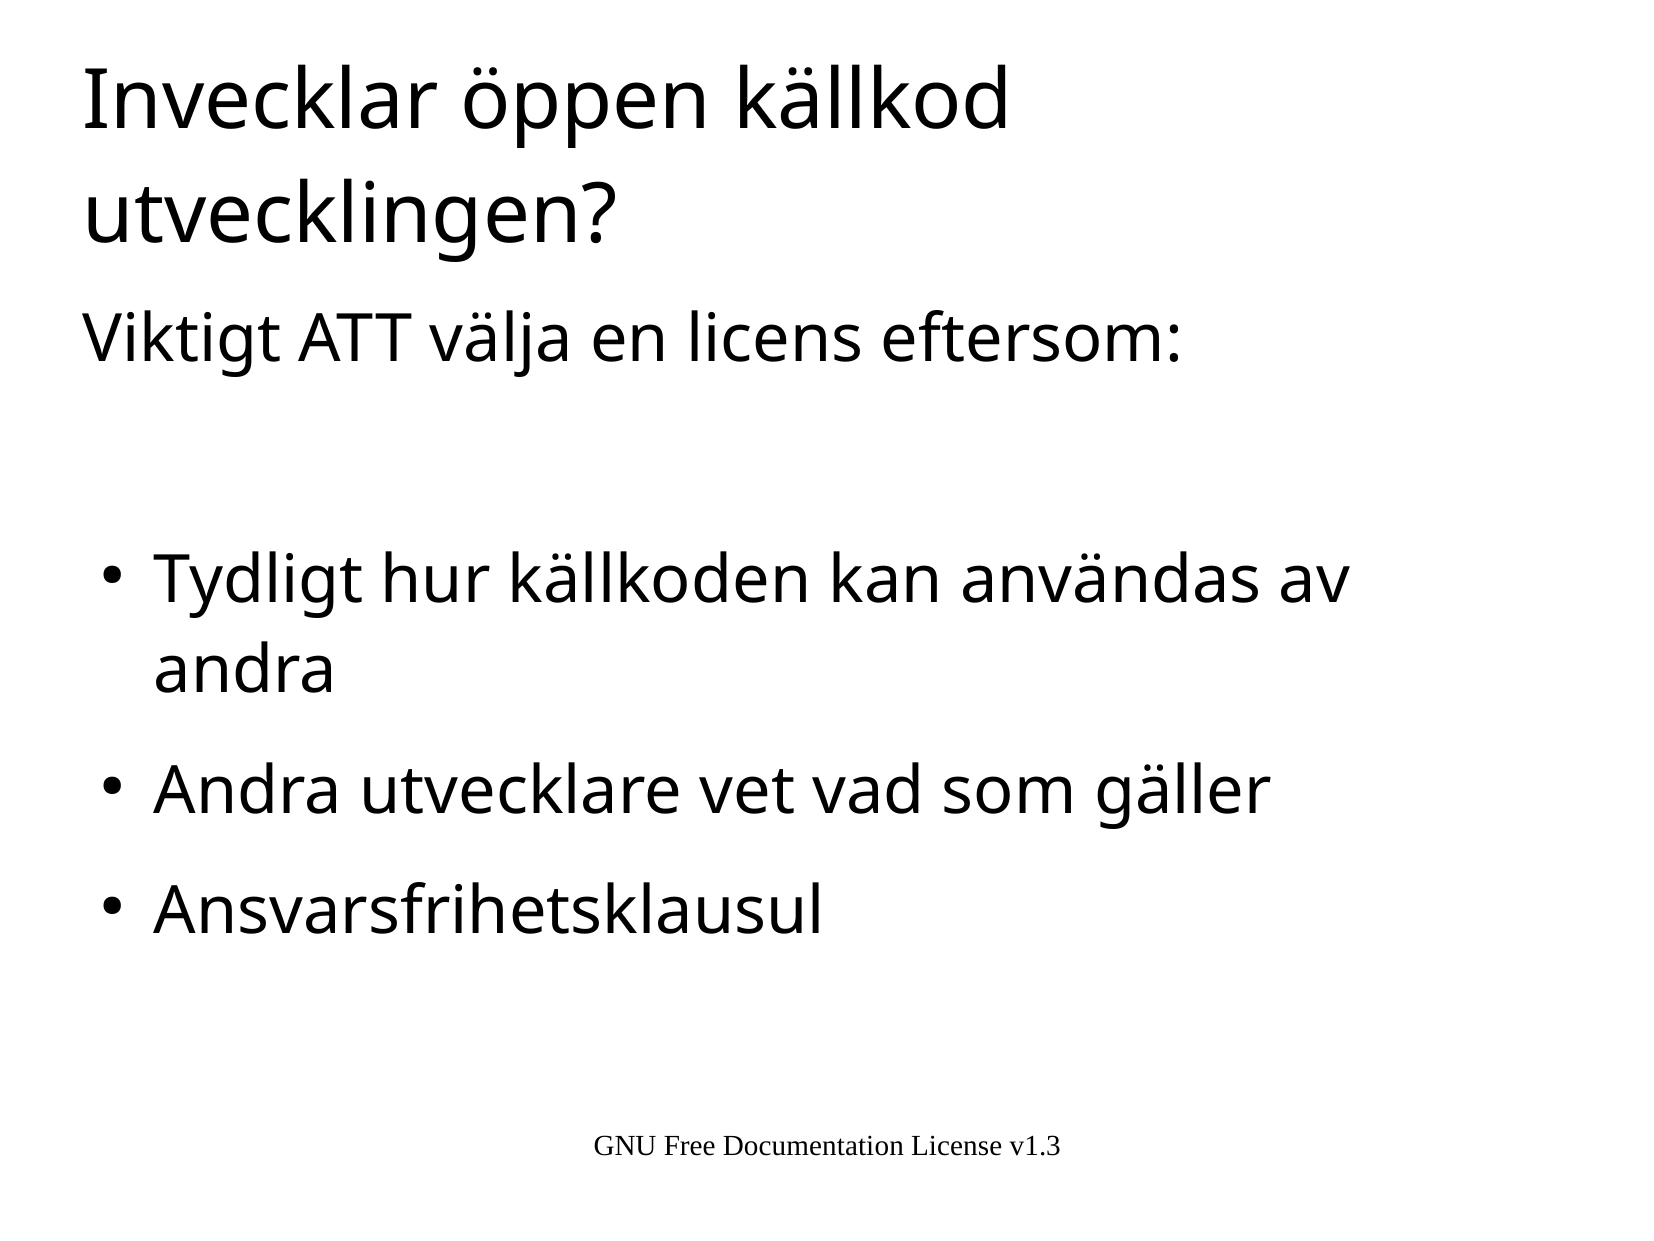

# Invecklar öppen källkod utvecklingen?
Viktigt ATT välja en licens eftersom:
Tydligt hur källkoden kan användas av andra
Andra utvecklare vet vad som gäller
Ansvarsfrihetsklausul
GNU Free Documentation License v1.3